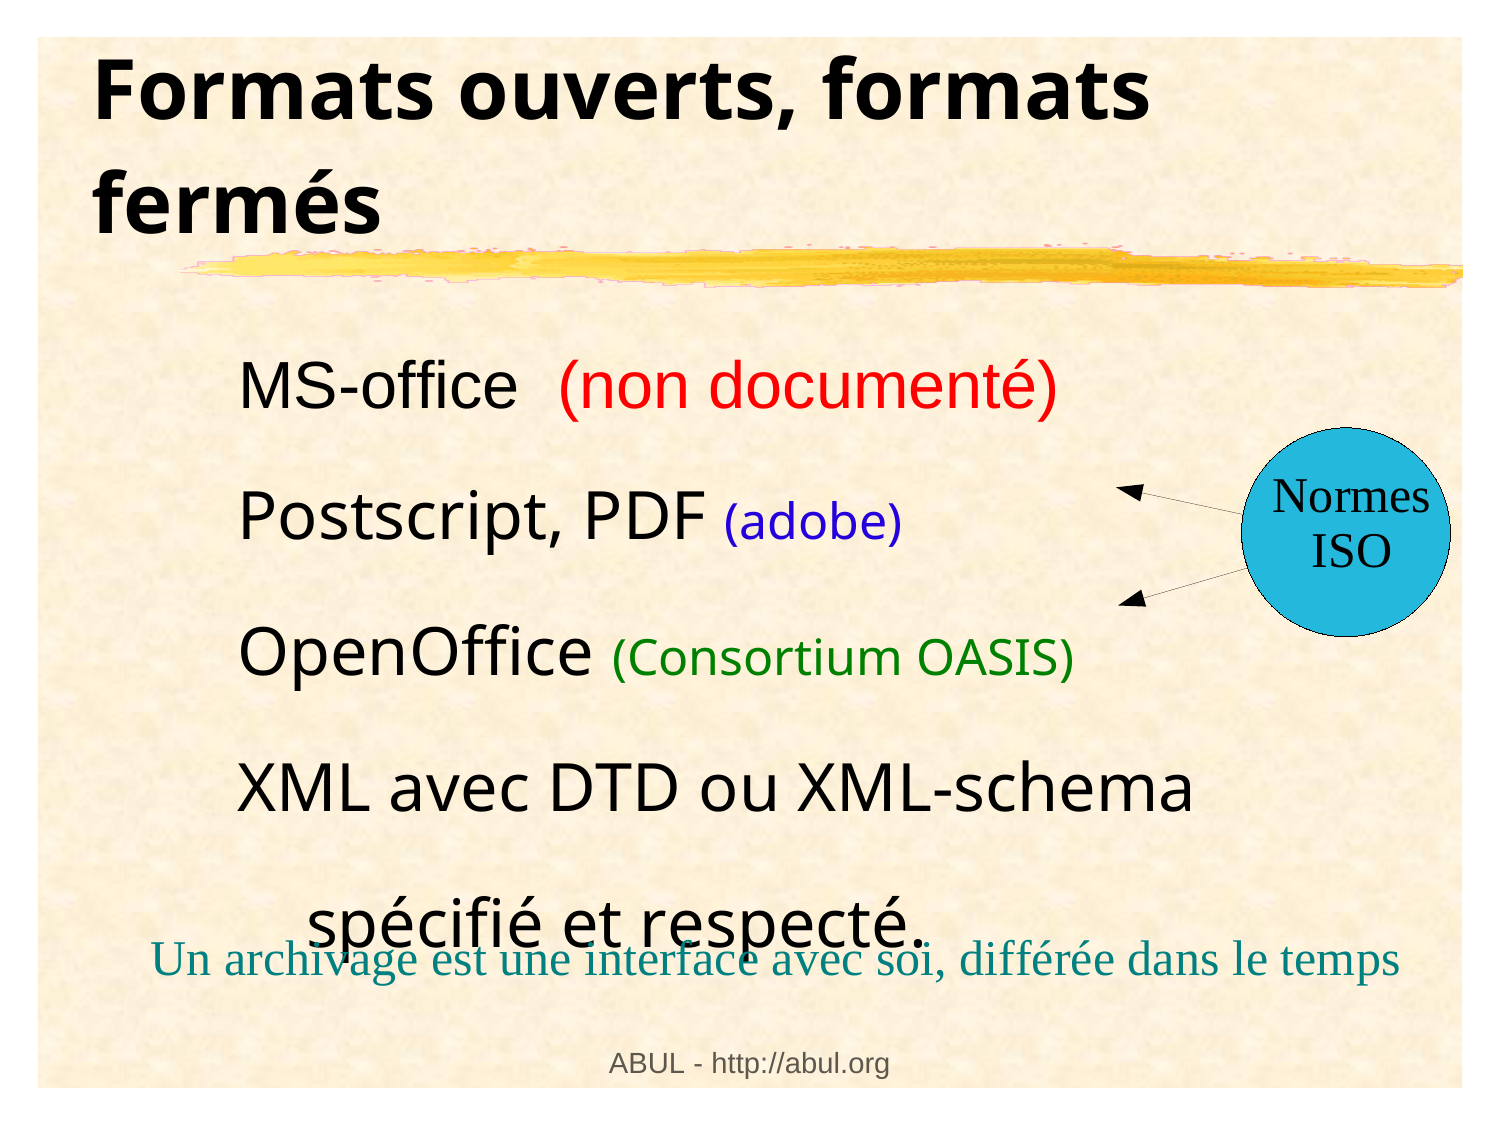

# Formats ouverts, formats fermés
 MS-office (non documenté)
 Postscript, PDF (adobe)
 OpenOffice (Consortium OASIS)
 XML avec DTD ou XML-schema
 spécifié et respecté.
Normes ISO
Un archivage est une interface avec soi, différée dans le temps